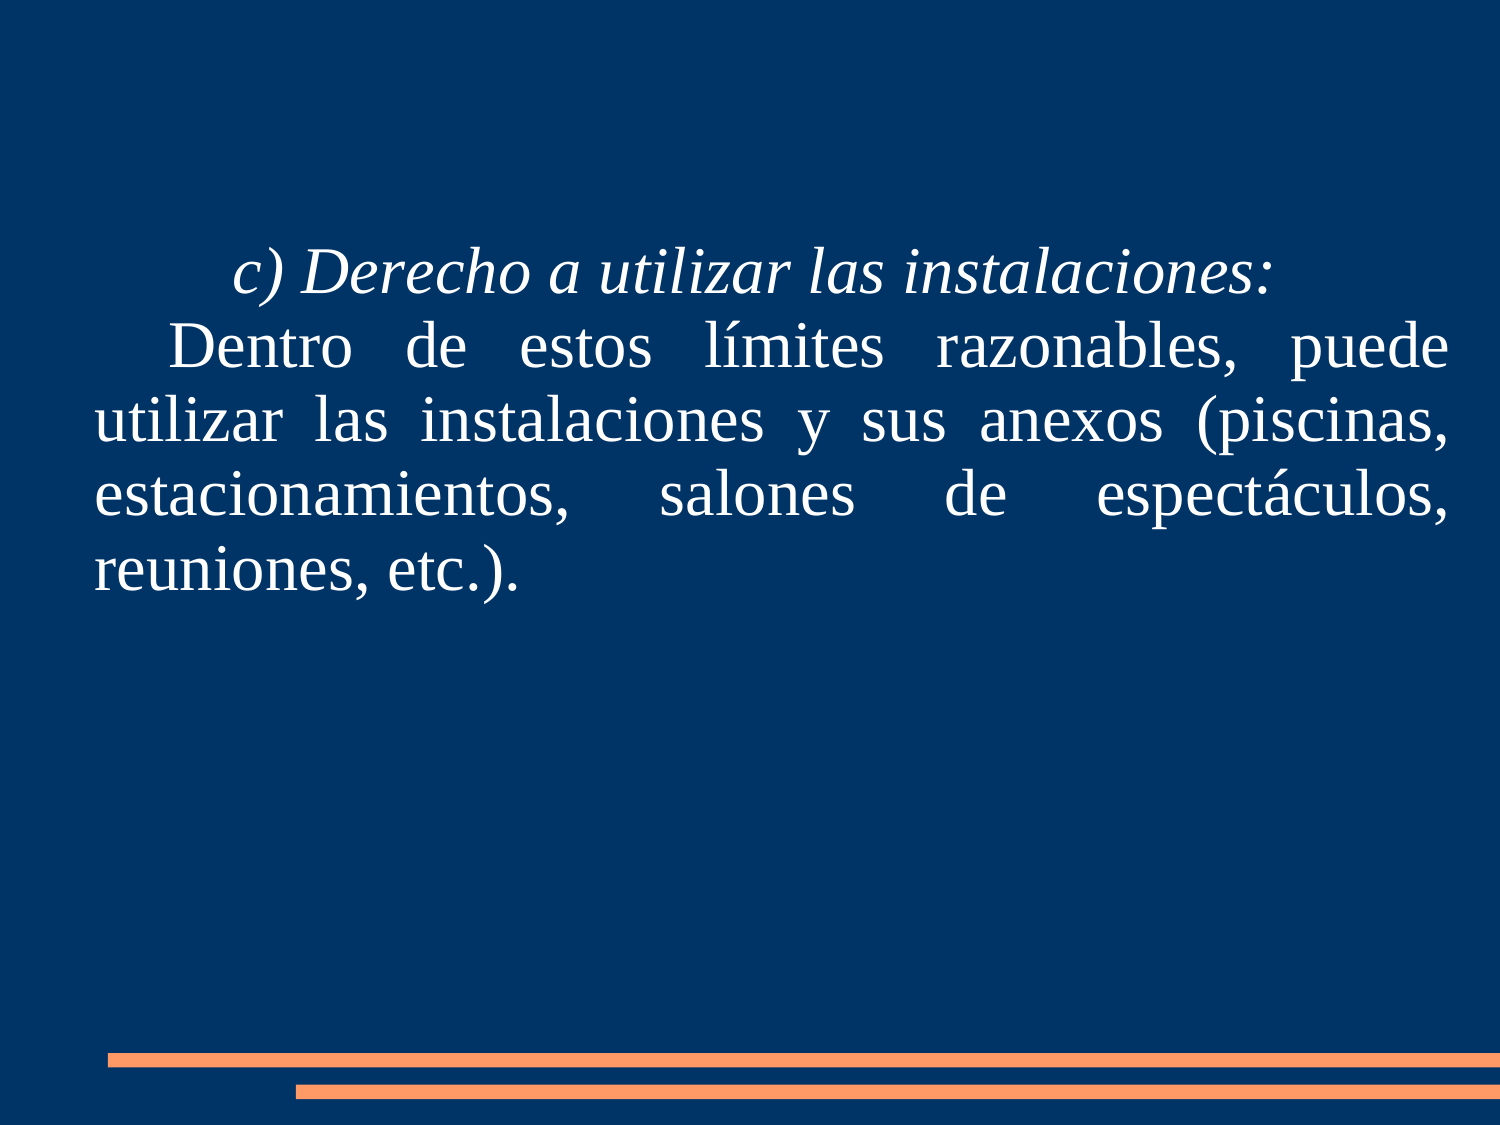

# c) Derecho a utilizar las instalaciones:
	Dentro de estos límites razonables, puede utilizar las instalaciones y sus anexos (piscinas, estacionamientos, salones de espectáculos, reuniones, etc.).